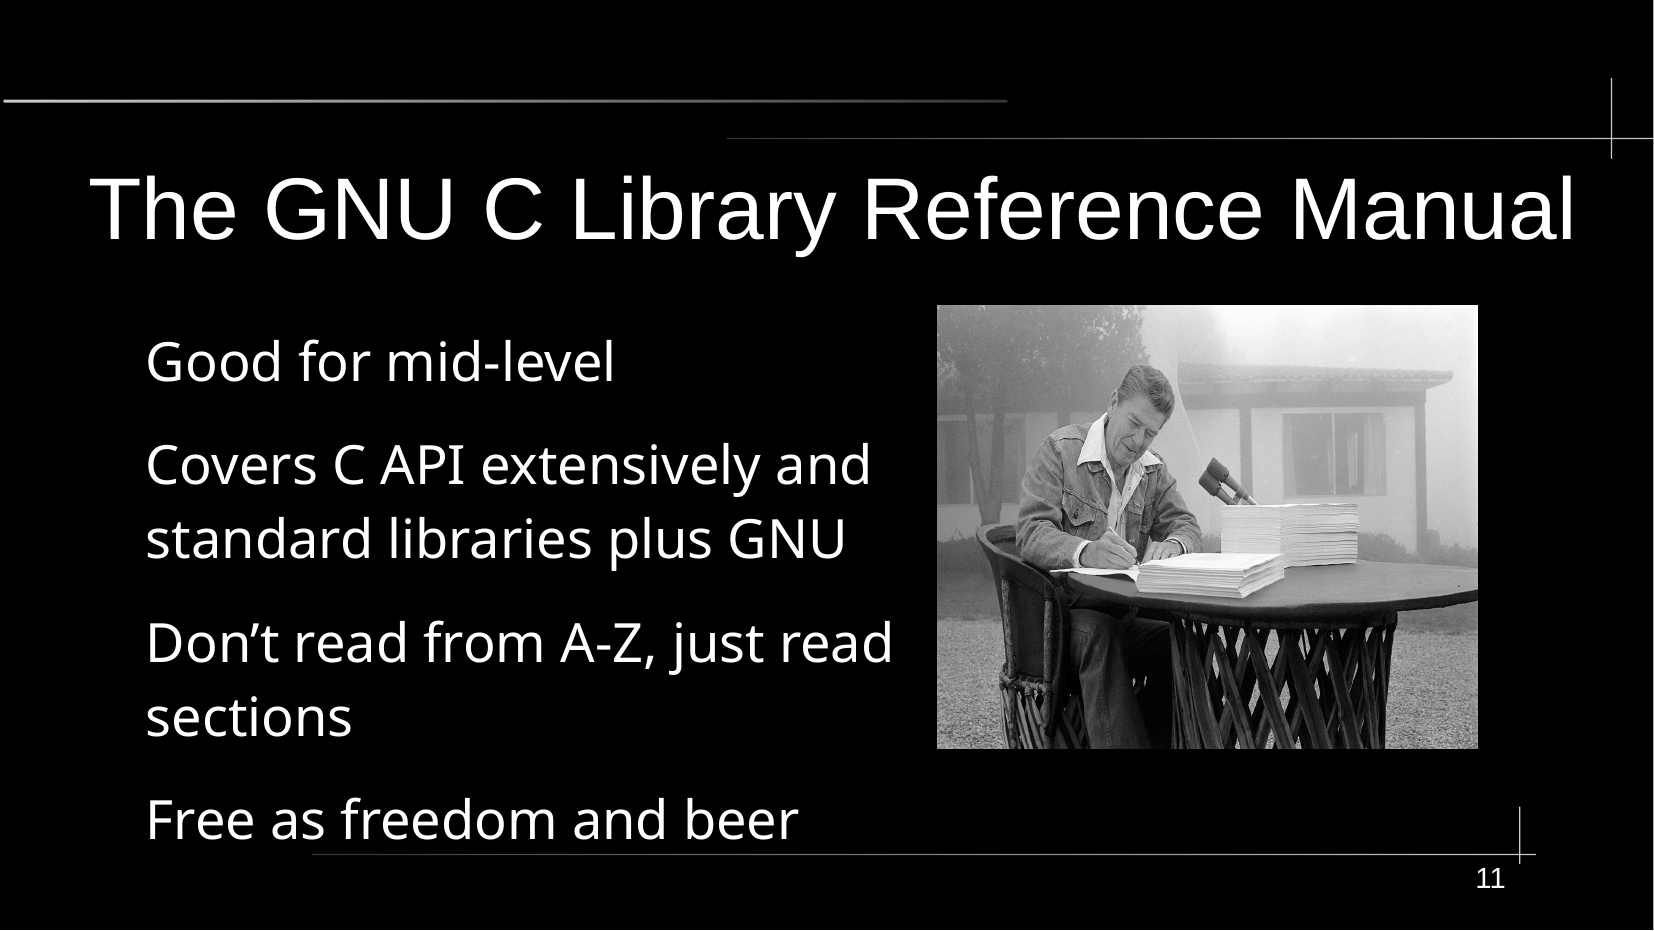

# The GNU C Library Reference Manual
Good for mid-level
Covers C API extensively and standard libraries plus GNU
Don’t read from A-Z, just read sections
Free as freedom and beer
11